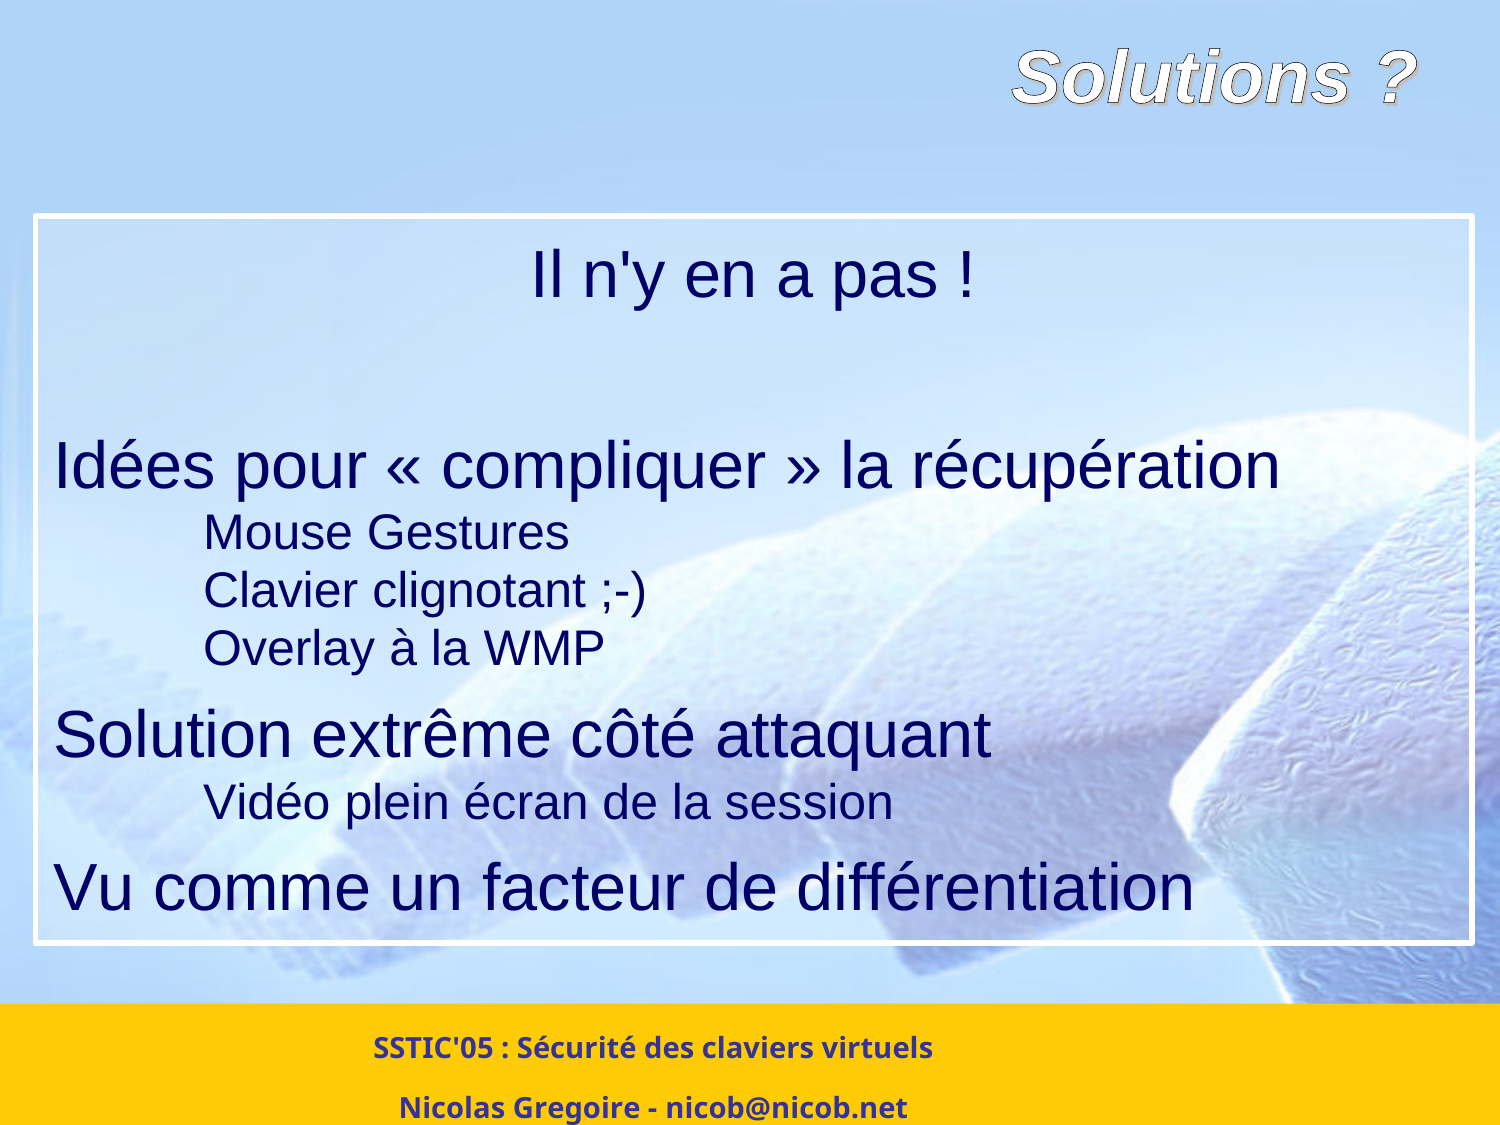

# Solutions ?
Il n'y en a pas !
Idées pour « compliquer » la récupération
Mouse Gestures
Clavier clignotant ;-)
Overlay à la WMP
Solution extrême côté attaquant
Vidéo plein écran de la session
Vu comme un facteur de différentiation